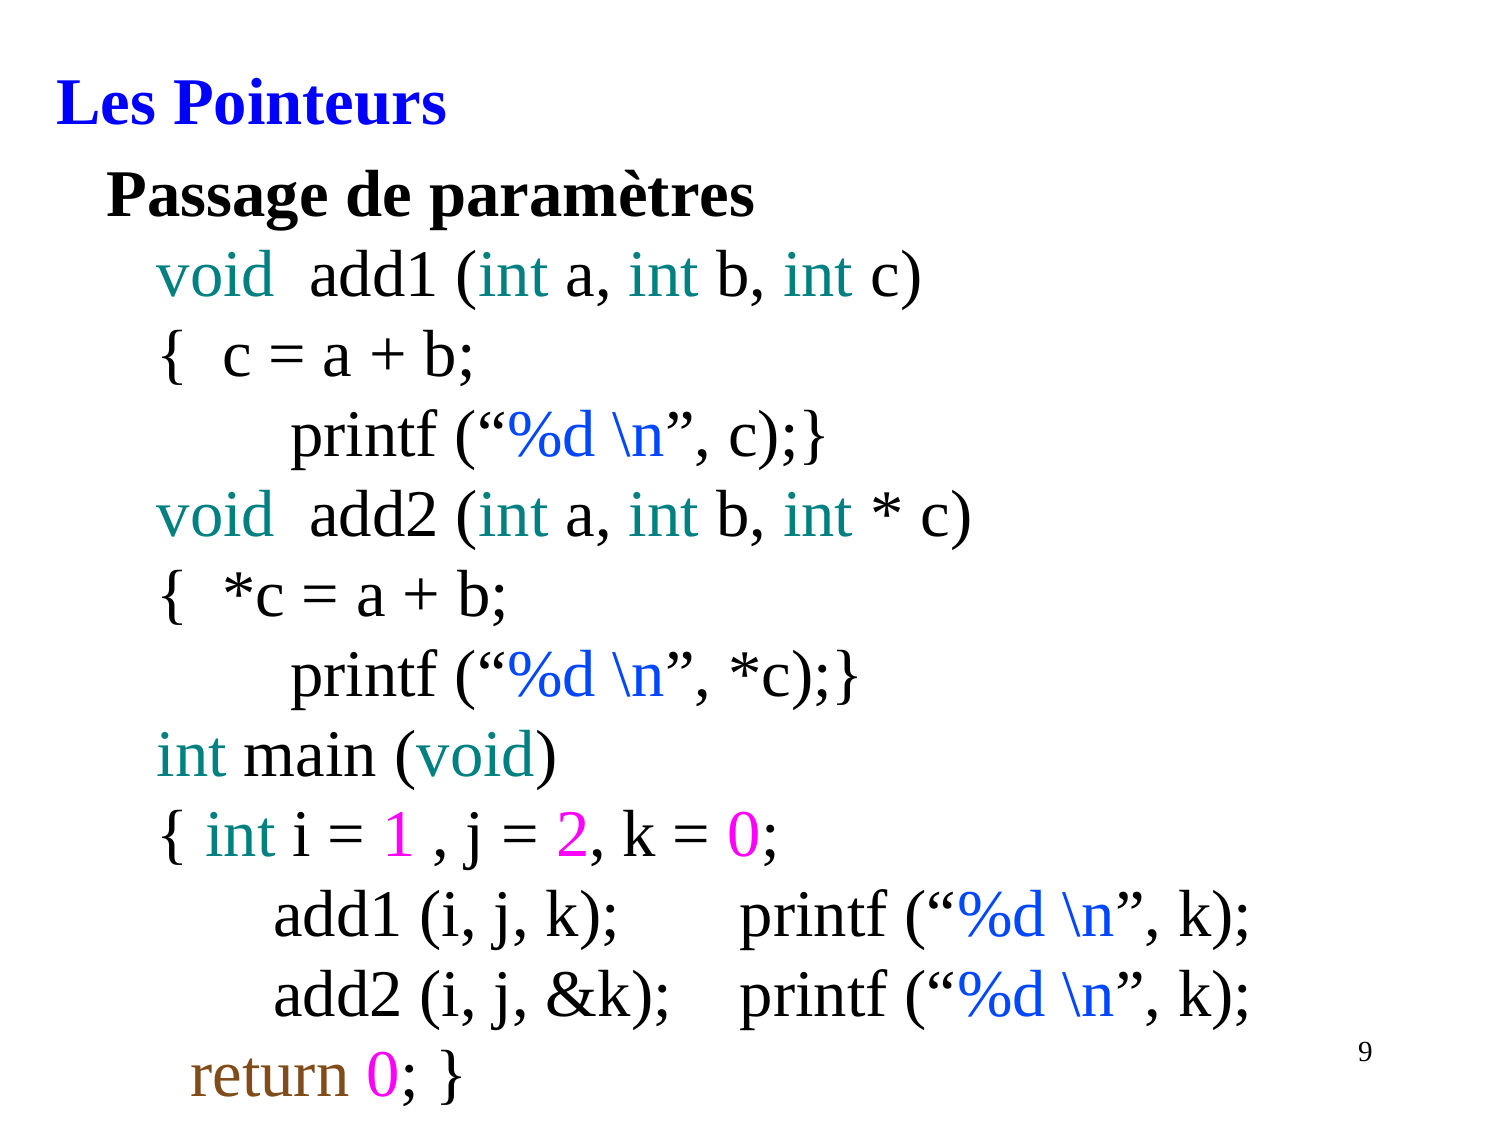

Les Pointeurs
Passage de paramètres
 void add1 (int a, int b, int c)
 { c = a + b;
	 printf (“%d \n”, c);}
 void add2 (int a, int b, int * c)
 { *c = a + b;
	 printf (“%d \n”, *c);}
 int main (void)
 { int i = 1 , j = 2, k = 0;
	 add1 (i, j, k); 	 printf (“%d \n”, k);
	 add2 (i, j, &k); 	 printf (“%d \n”, k);
 return 0; }
9